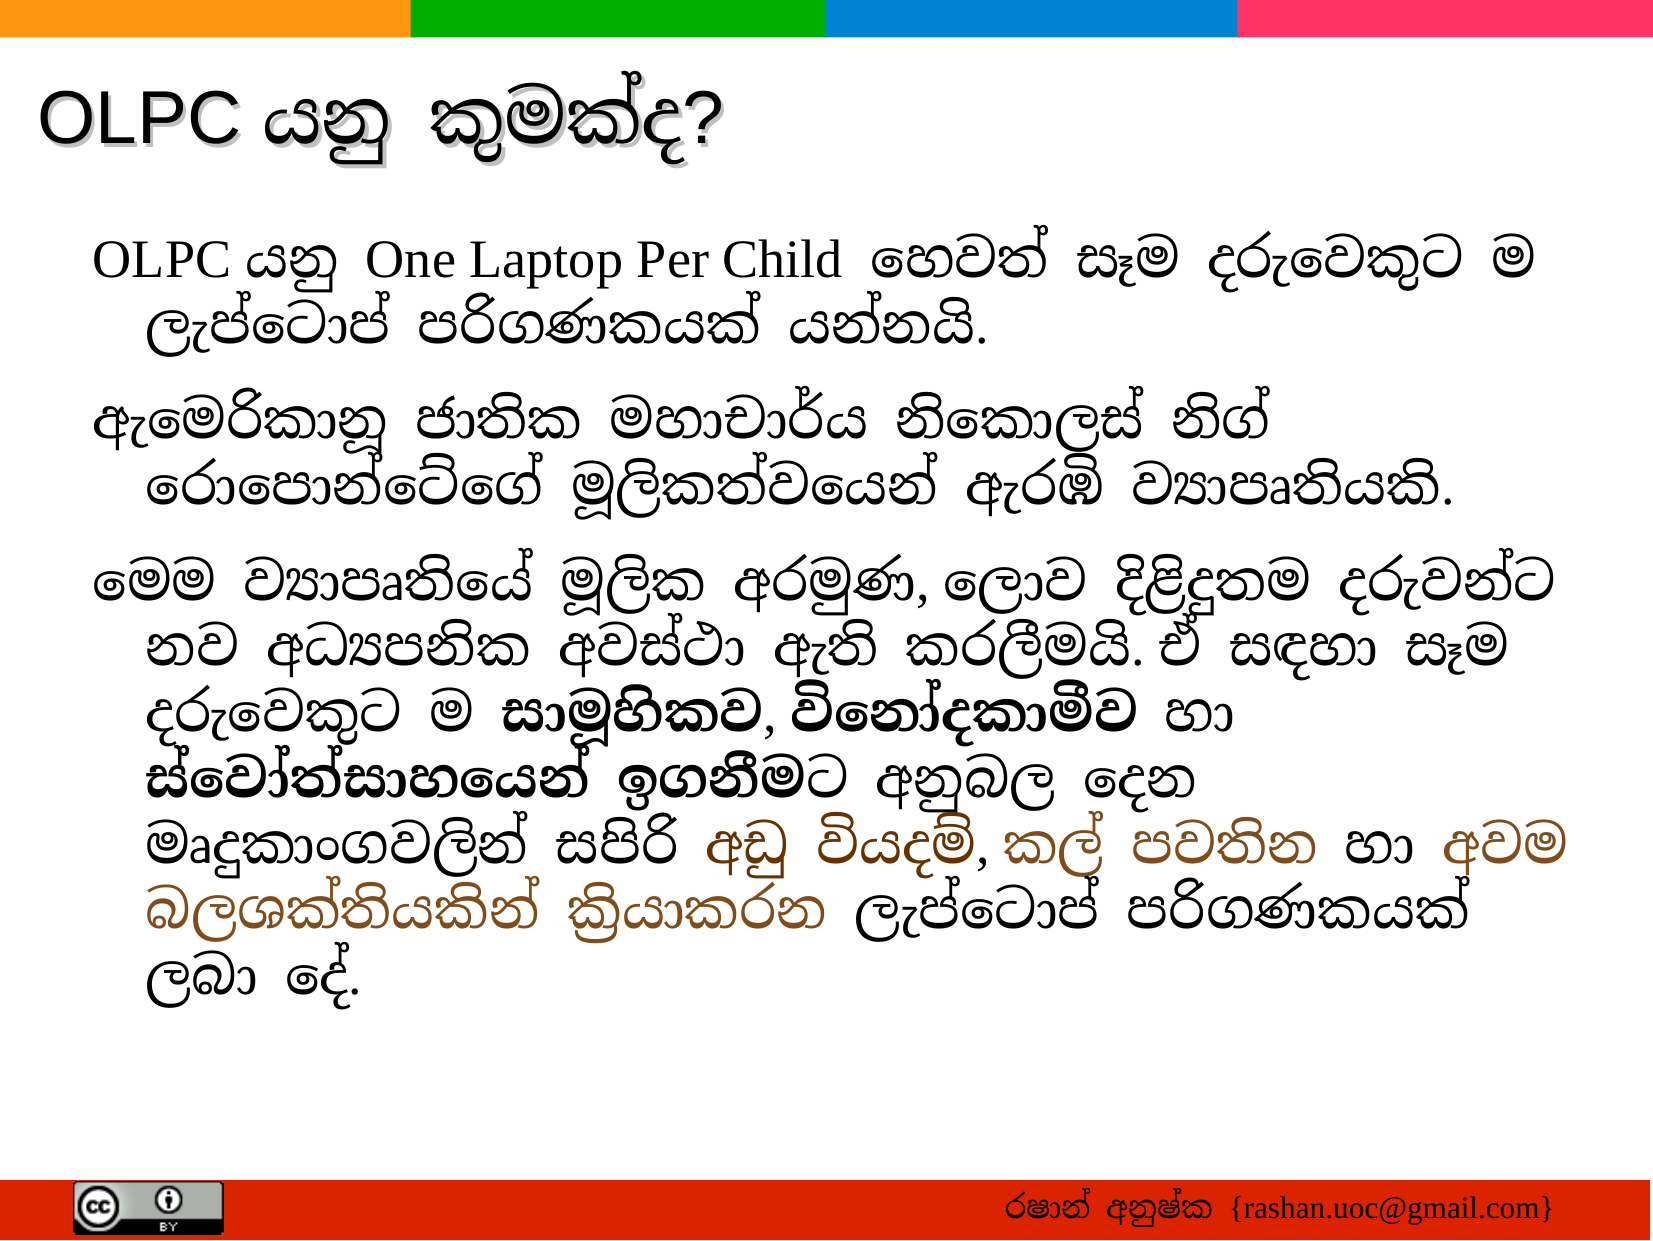

# OLPC යනු කුමක්ද?
OLPC යනු One Laptop Per Child හෙවත් සෑම දරුවෙකුට ම ලැප්ටොප් පරිගණකයක් යන්නයි.
ඇමෙරිකානූ ජාතික මහාචාර්ය නිකොලස් නිග්‍රොපොන්ටේගේ මූලිකත්වයෙන් ඇරඹි ව්‍යාපෘතියකි.
මෙම ව්‍යාපෘතියේ මූලික අරමුණ, ලොව දිළිදුතම දරුවන්ට නව අධ්‍යපනික අවස්ථා ඇති කරලීමයි. ඒ සඳහා සෑම දරුවෙකුට ම සාමූහිකව, විනෝදකාමීව හා ස්වෝත්සාහයෙන් ඉගනීමට අනුබල දෙන මෘදුකාංගවලින් සපිරි අඩු වියදම්, කල් පවතින හා අවම බලශක්තියකින් ක්‍රියාකරන ලැප්ටොප් පරිගණකයක් ලබා දේ.